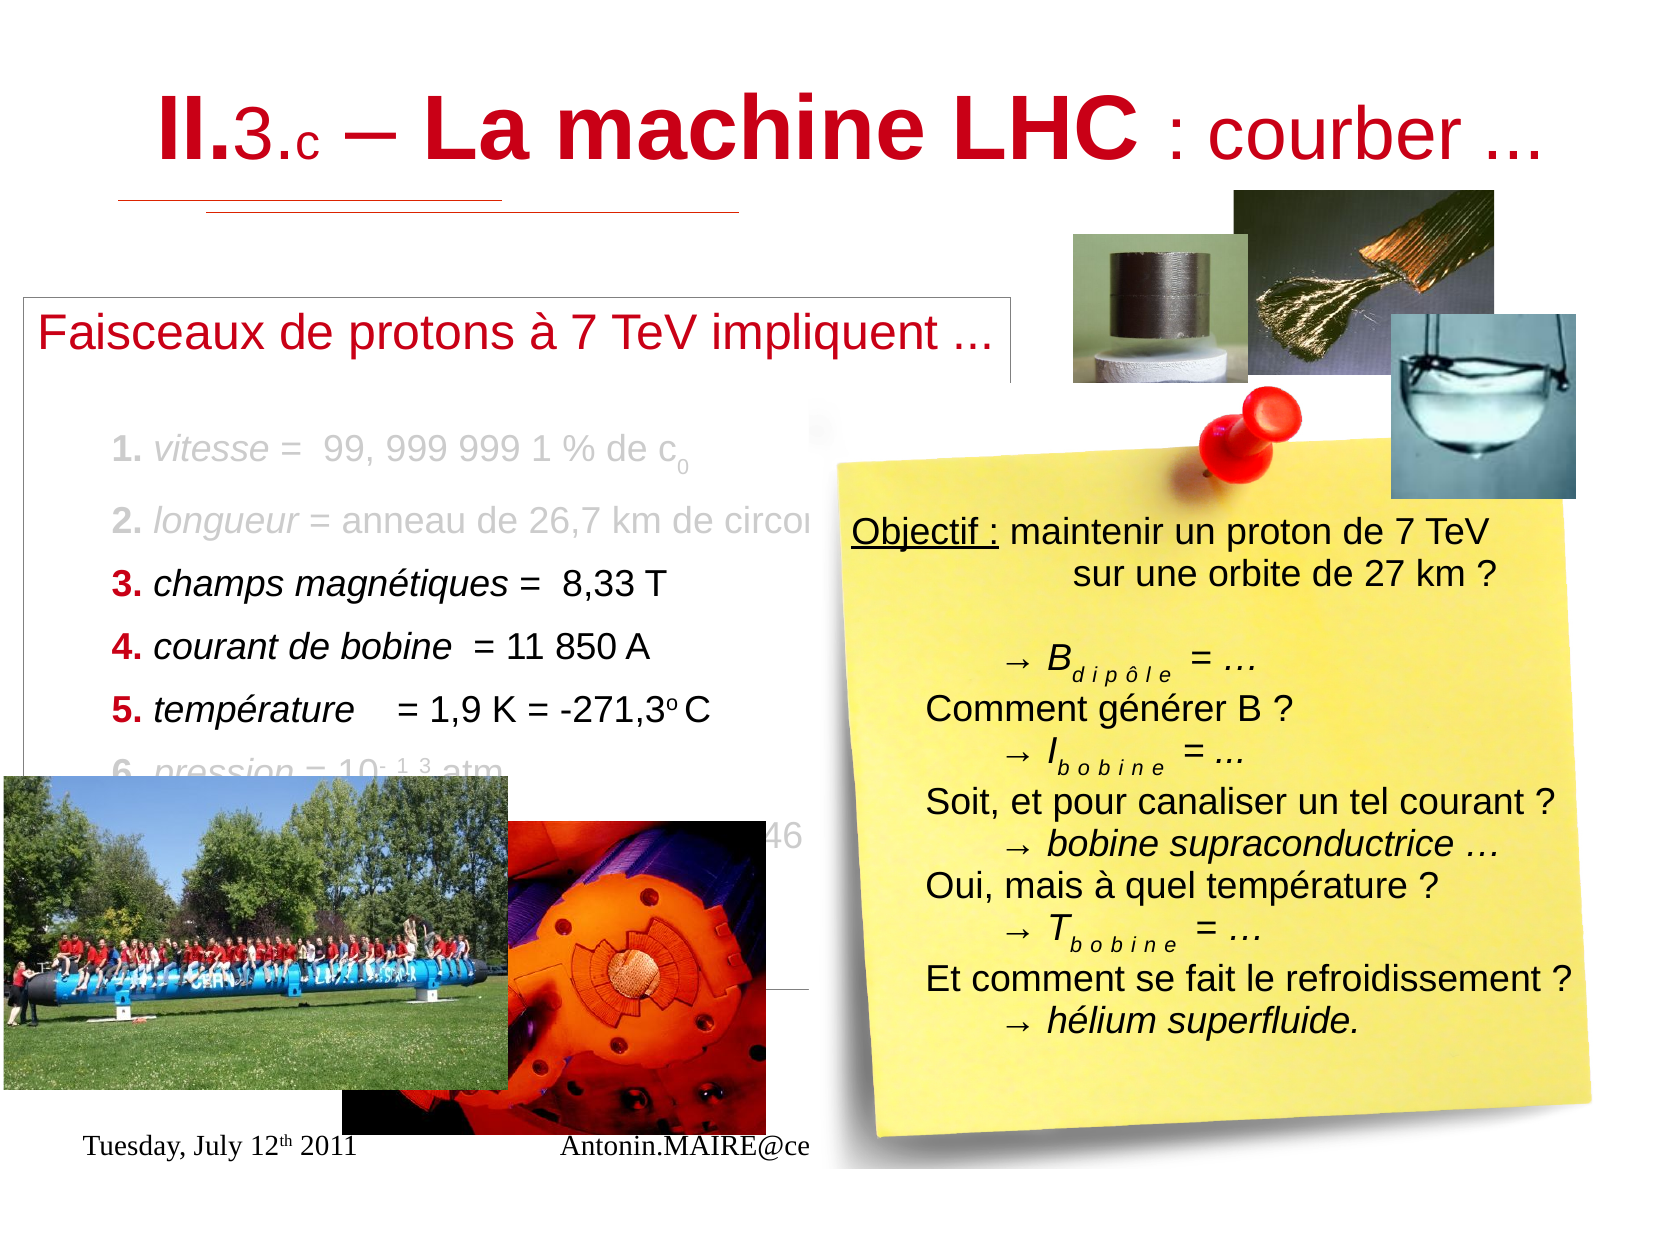

# II.3.c – La machine LHC : courber ...
9593 aimants dont 6628 en froid
	dont 1232 dipôles
2. Câble en Cuivre pour faire passer 12kA
 5A/mm2 → 11850 A : 48x48 mm2
3. 120t d'He
Faisceaux de protons à 7 TeV impliquent ...
	1. vitesse = 99, 999 999 1 % de c0
	2. longueur = anneau de 26,7 km de circonférence
	3. champs magnétiques = 8,33 T
	4. courant de bobine = 11 850 A
	5. température = 1,9 K = -271,3o C
	6. pression = 10-13atm
	7. énergie stockée dans le faisceau = 346 MJ
	8. collisions = 600.106 s-1
	...
Objectif : maintenir un proton de 7 TeV
 			sur une orbite de 27 km ?
		→ Bdipôle = …
	Comment générer B ?
		→ Ibobine = ...
	Soit, et pour canaliser un tel courant ?
		→ bobine supraconductrice …
	Oui, mais à quel température ?
		→ Tbobine = …
	Et comment se fait le refroidissement ?
		→ hélium superfluide.
Questions :
- Champ magnétique terrestre (47µT),
	IRM(1T),
	record mondial champ fort (26,8T) …
- courant létal,
	ampérage d'une maison, …
- température min au pôle,
	N2 liquide 77,36 K (-195,79 °C),
	température cosmos 2,7 K,
	hélium superfluide (< 2,17 K, liquide < 4,22 K) …
http://www.youtube.com/watch?v=2Z6UJbwxBZI
Mon, March 31st, 2008
Antonin Maire - IPHC Strasbourg / AliceWeek Apr. 08
46